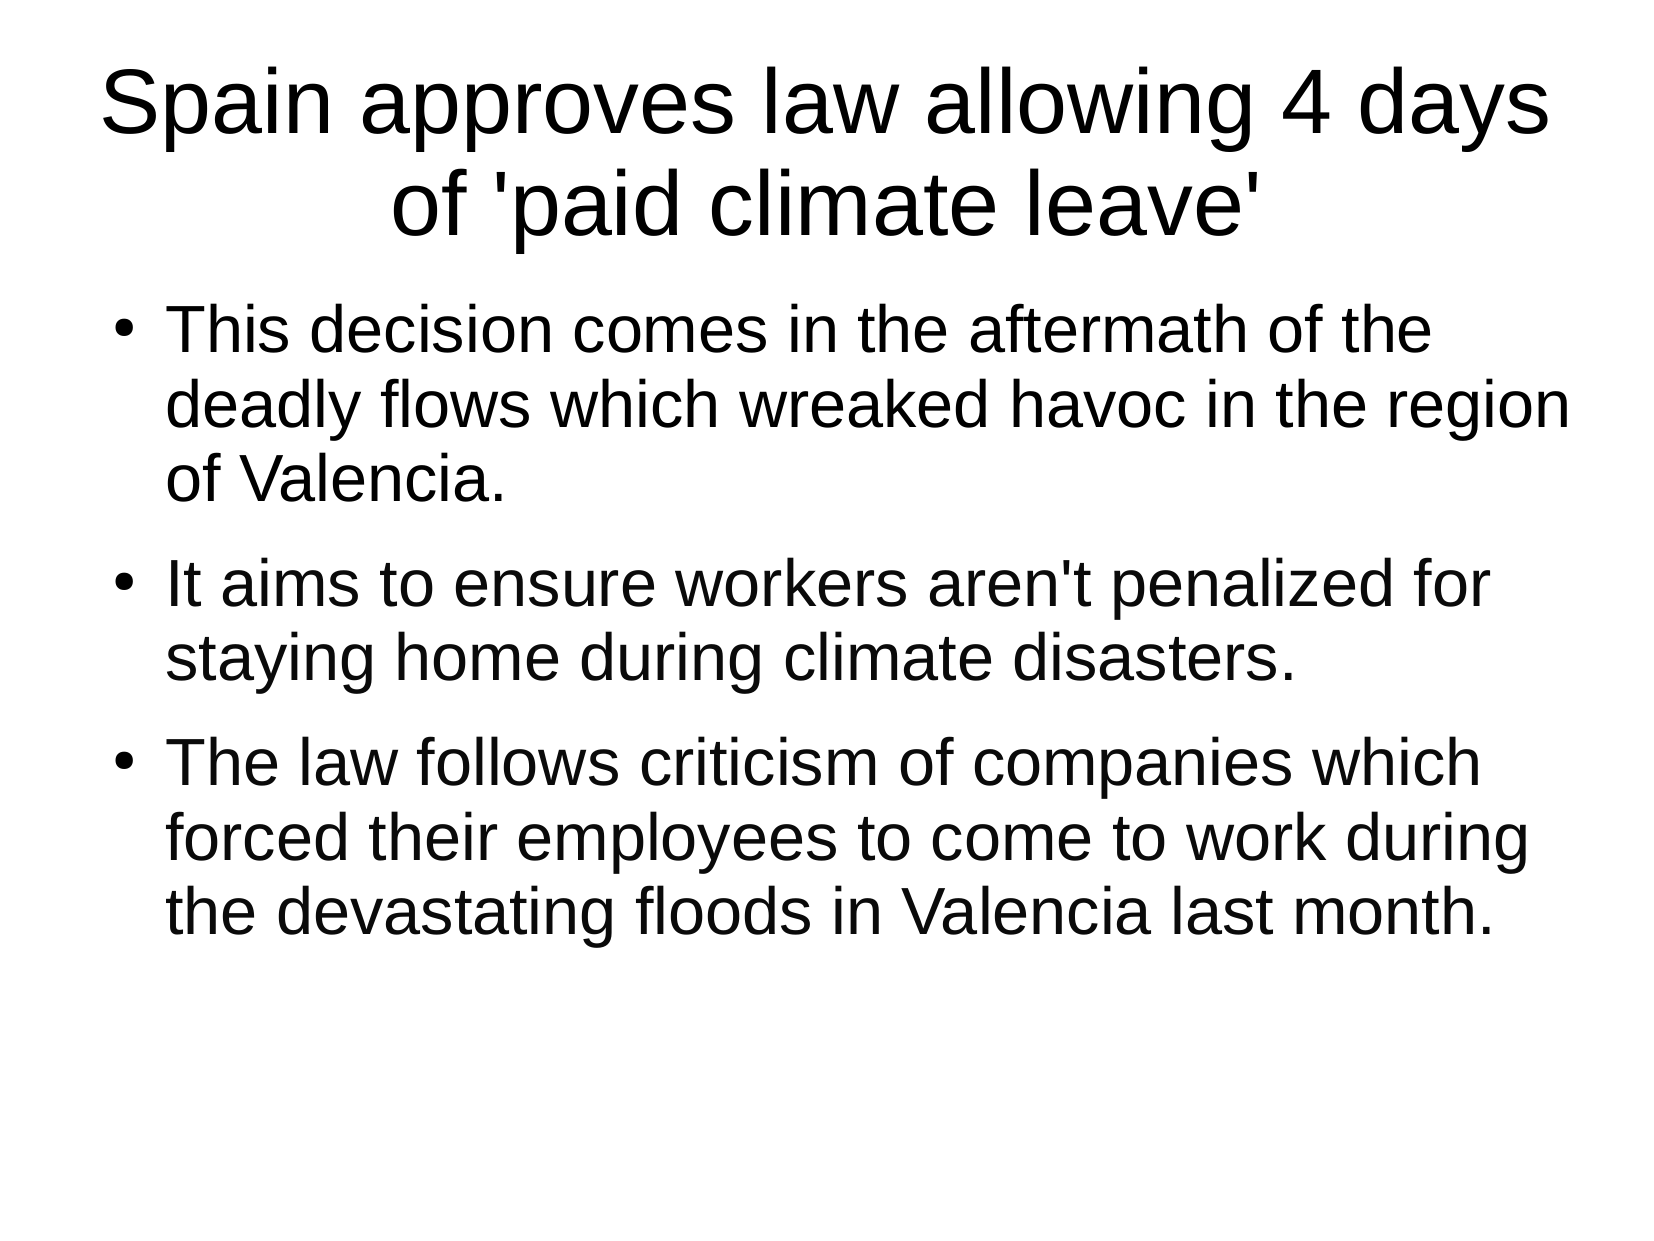

# Spain approves law allowing 4 days of 'paid climate leave'
This decision comes in the aftermath of the deadly flows which wreaked havoc in the region of Valencia.
It aims to ensure workers aren't penalized for staying home during climate disasters.
The law follows criticism of companies which forced their employees to come to work during the devastating floods in Valencia last month.